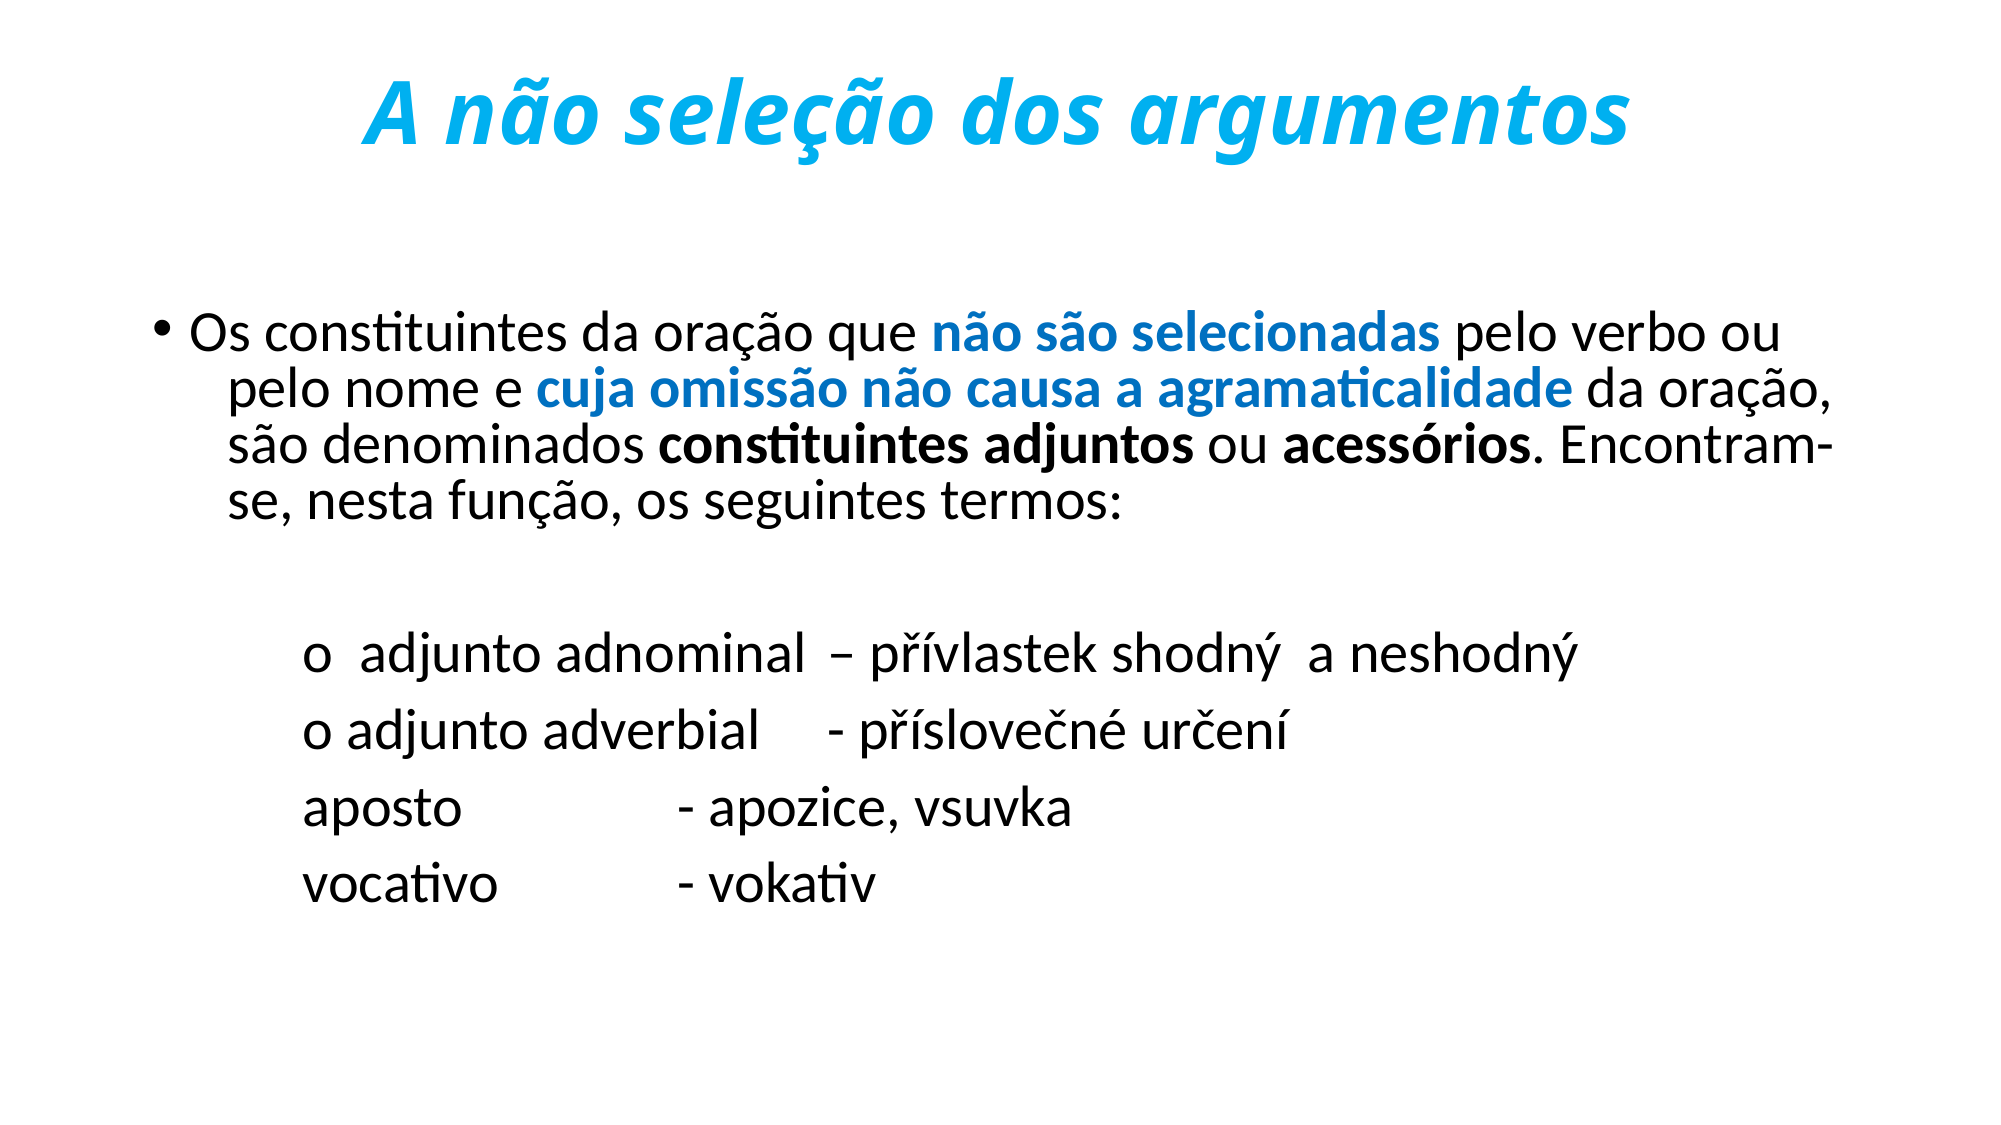

# A não seleção dos argumentos
Os constituintes da oração que não são selecionadas pelo verbo ou pelo nome e cuja omissão não causa a agramaticalidade da oração, são denominados constituintes adjuntos ou acessórios. Encontram-se, nesta função, os seguintes termos:
		o adjunto adnominal 	– přívlastek shodný a neshodný
		o adjunto adverbial	- příslovečné určení
 		aposto 			- apozice, vsuvka
 		vocativo			- vokativ